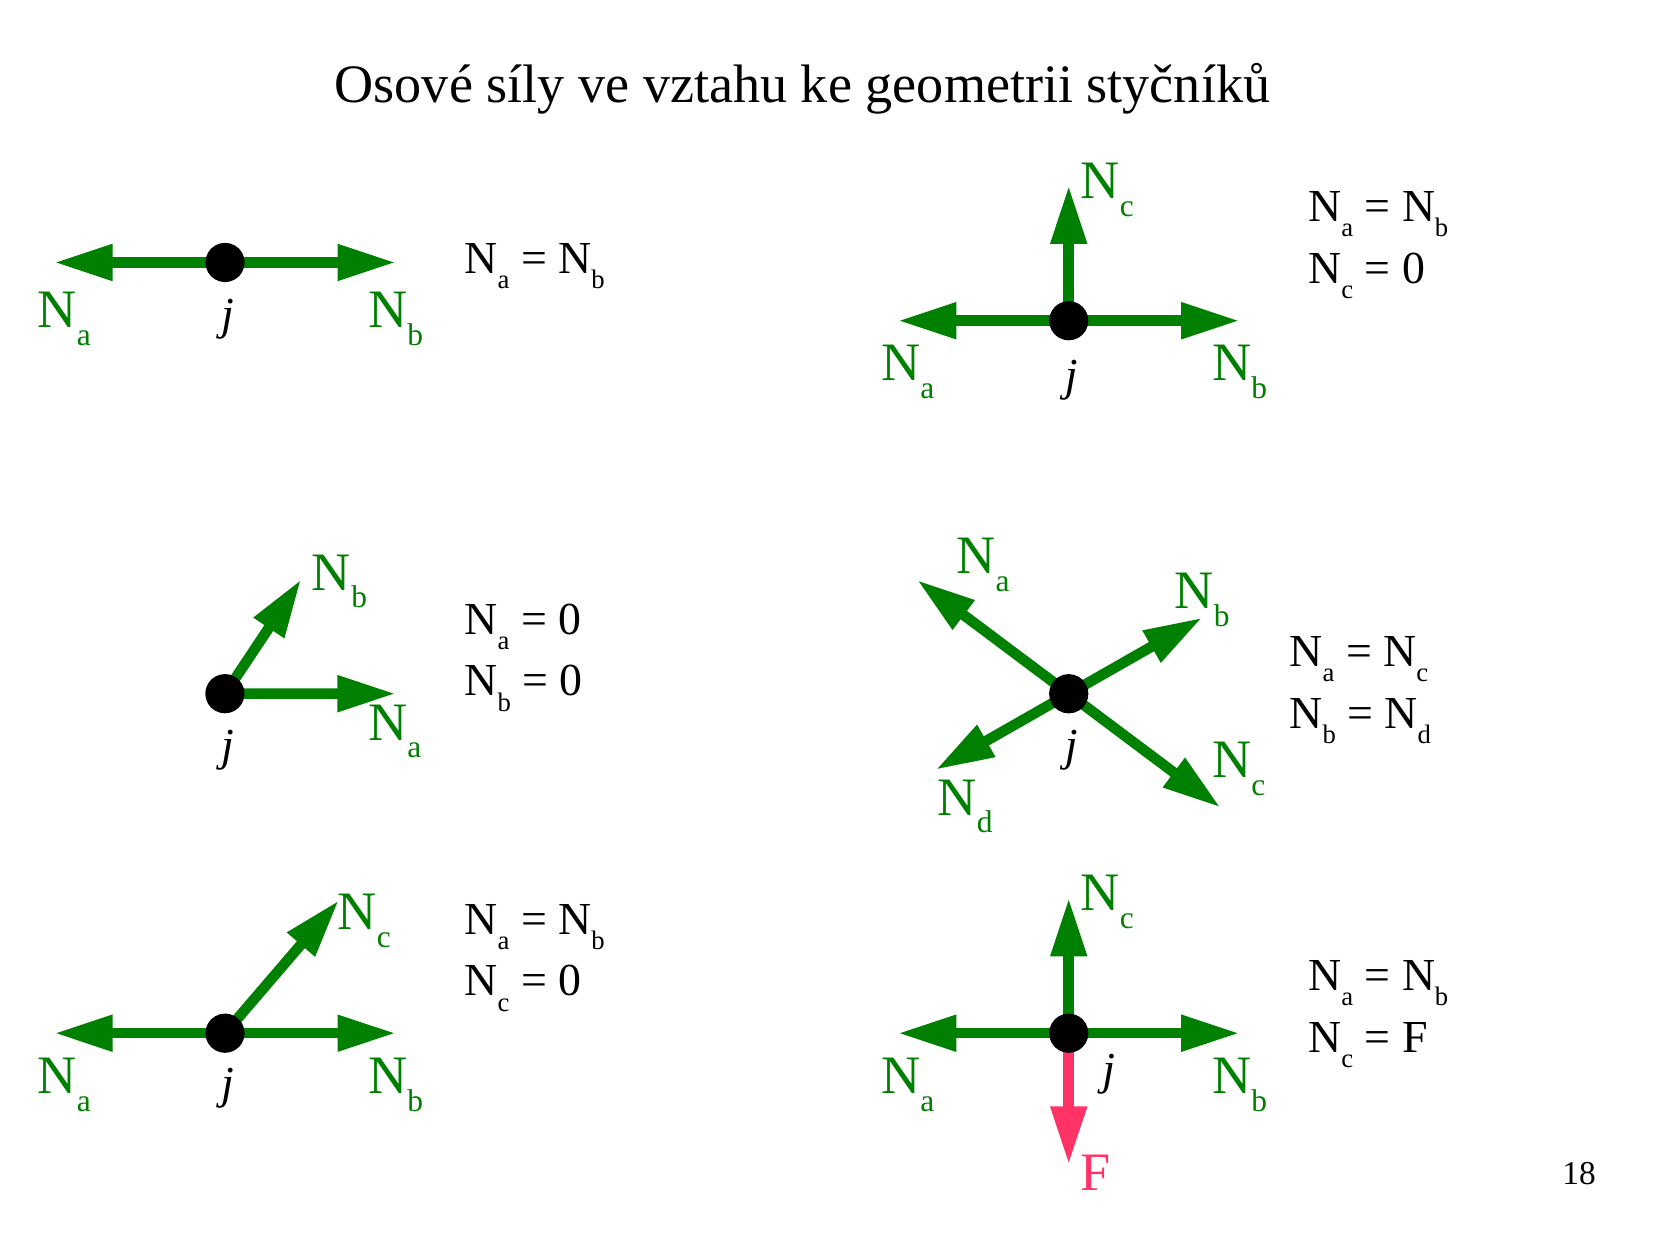

# Osové síly ve vztahu ke geometrii styčníků
Nc
Na = Nb
Nc = 0
Na = Nb
Na
Nb
j
Na
Nb
j
Na
Nb
Nb
Na = 0
Nb = 0
Na = Nc
Nb = Nd
Na
j
j
Nc
Nd
Nc
Nc
Na = Nb
Nc = 0
Na = Nb
Nc = F
j
Na
Nb
Na
Nb
j
F
18